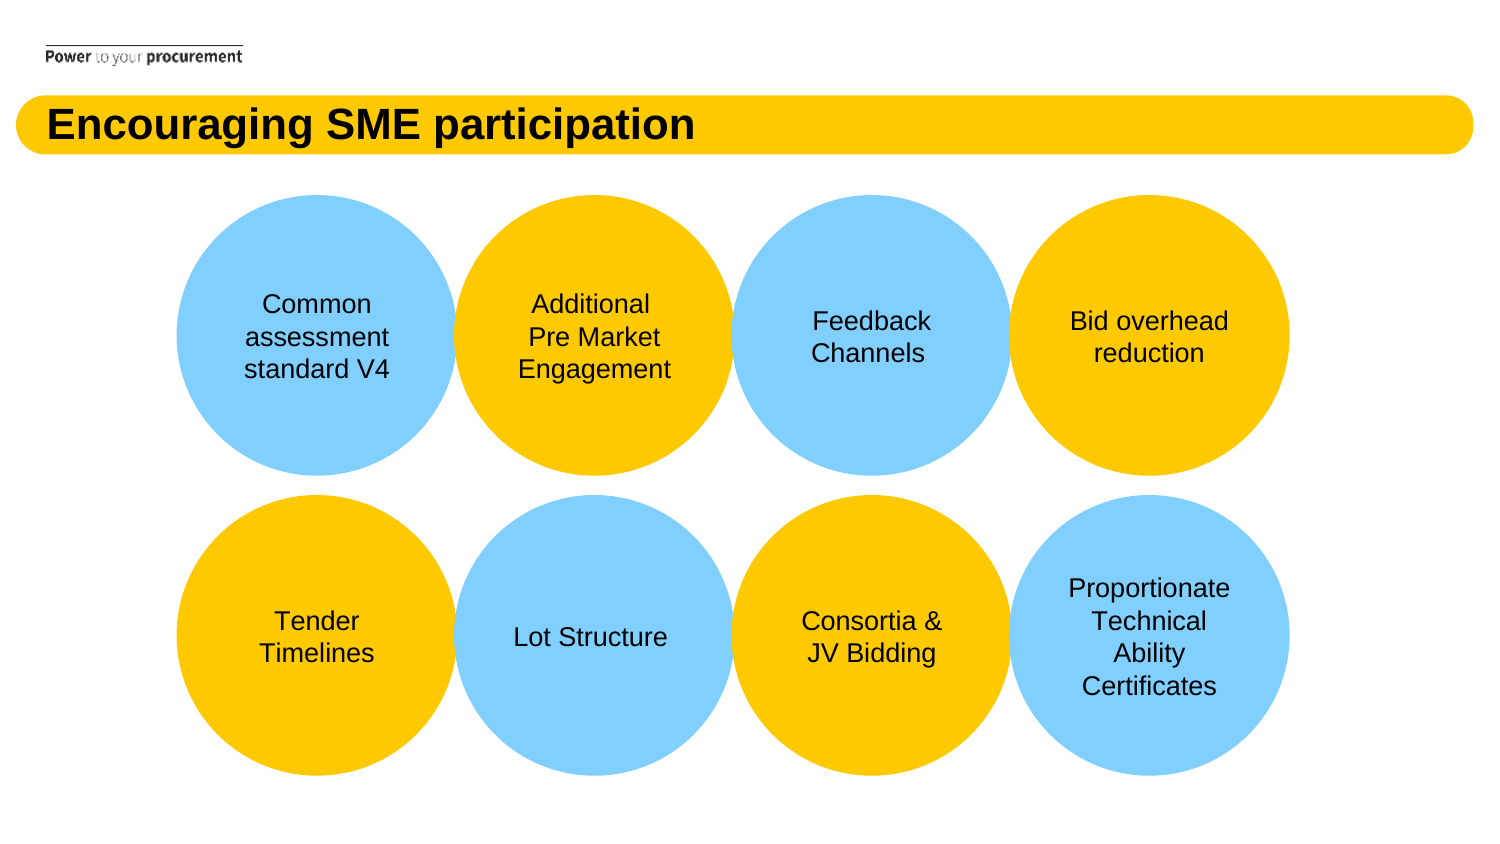

# Encouraging SME participation
Common assessment standard V4
Additional
Pre Market Engagement
Feedback Channels
Bid overhead reduction
Tender Timelines
Lot Structure
Consortia & JV Bidding
Proportionate Technical Ability Certificates